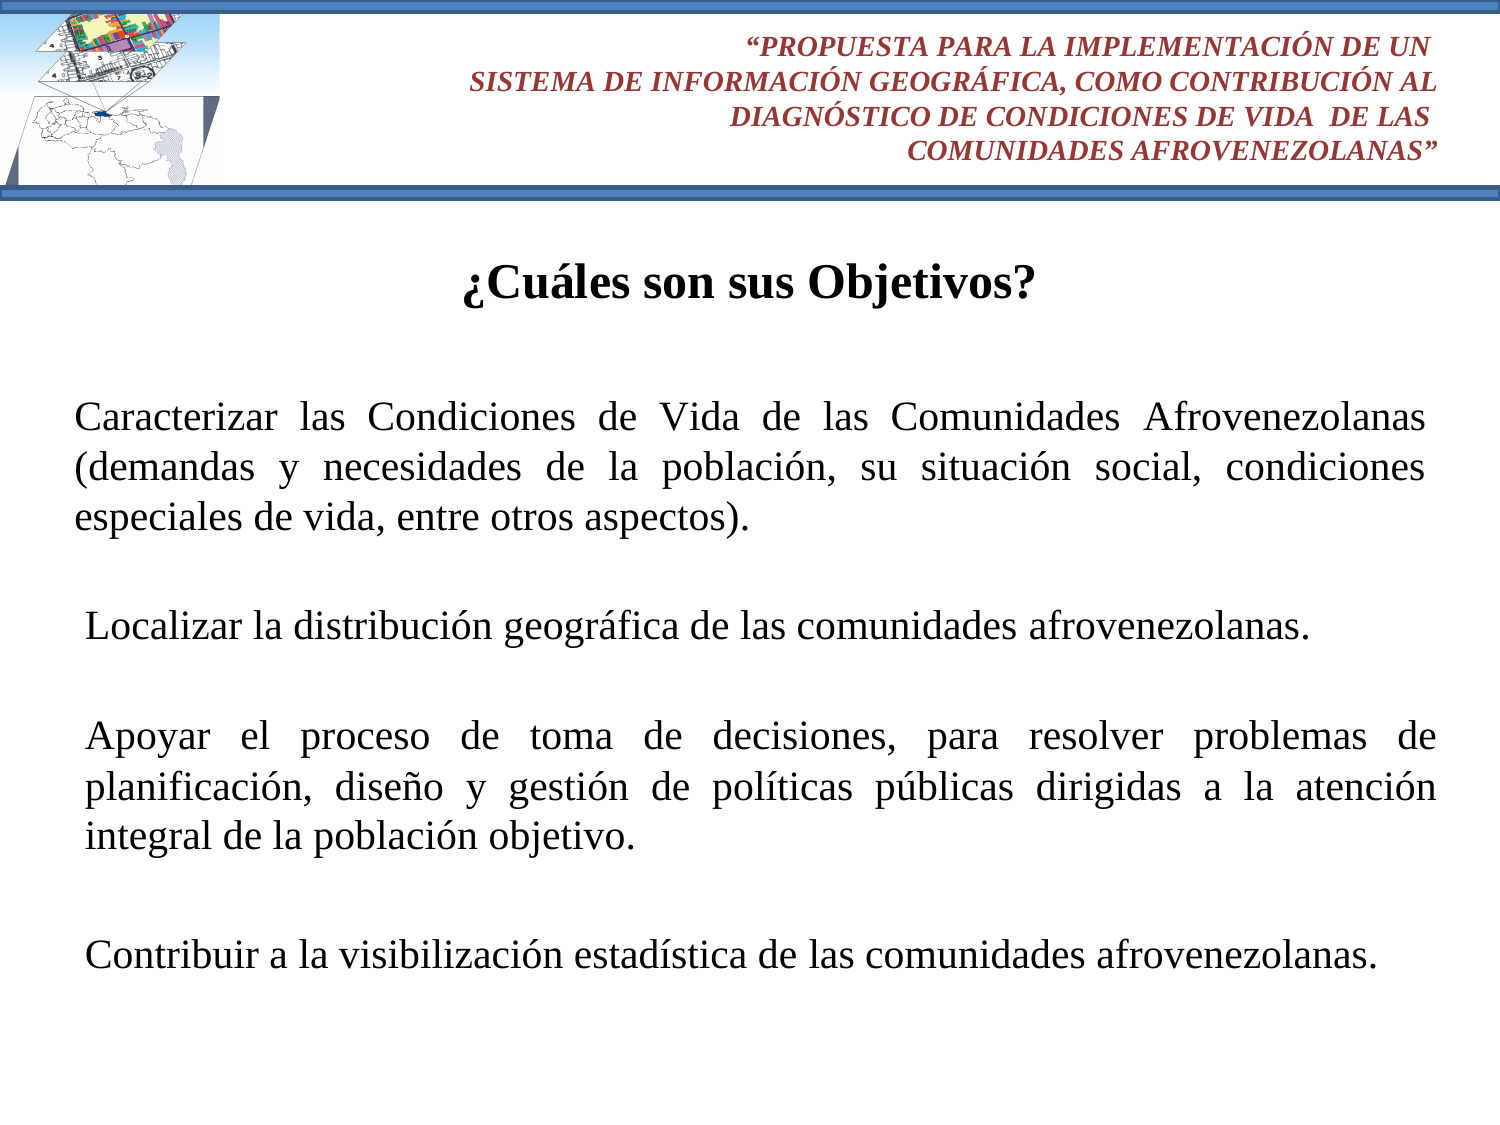

“PROPUESTA PARA LA IMPLEMENTACIÓN DE UN
SISTEMA DE INFORMACIÓN GEOGRÁFICA, COMO CONTRIBUCIÓN AL DIAGNÓSTICO DE CONDICIONES DE VIDA DE LAS
COMUNIDADES AFROVENEZOLANAS”
¿Cuáles son sus Objetivos?
Caracterizar las Condiciones de Vida de las Comunidades Afrovenezolanas (demandas y necesidades de la población, su situación social, condiciones especiales de vida, entre otros aspectos).
Localizar la distribución geográfica de las comunidades afrovenezolanas.
Apoyar el proceso de toma de decisiones, para resolver problemas de planificación, diseño y gestión de políticas públicas dirigidas a la atención integral de la población objetivo.
Contribuir a la visibilización estadística de las comunidades afrovenezolanas.